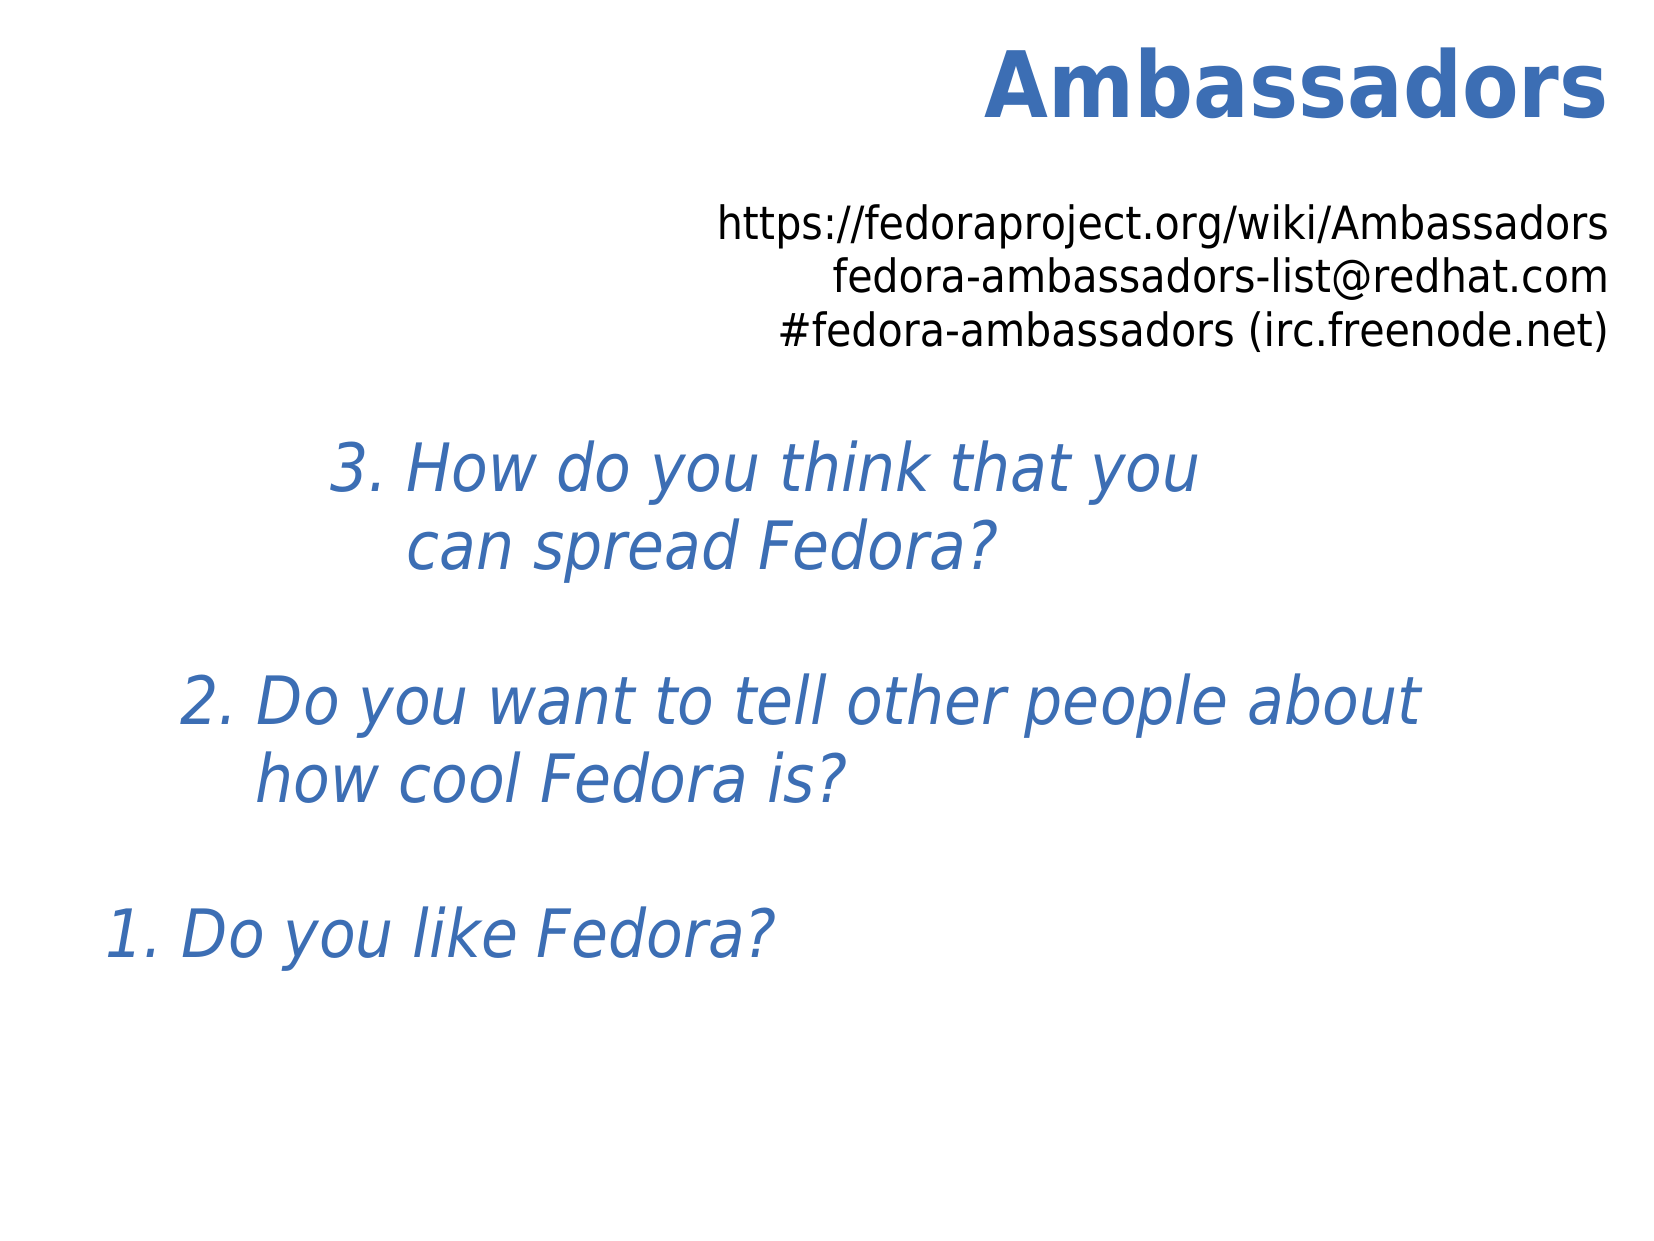

Ambassadors
https://fedoraproject.org/wiki/Ambassadors
fedora-ambassadors-list@redhat.com
#fedora-ambassadors (irc.freenode.net)
			3. How do you think that you
			 can spread Fedora?
	2. Do you want to tell other people about
 	how cool Fedora is?
1. Do you like Fedora?